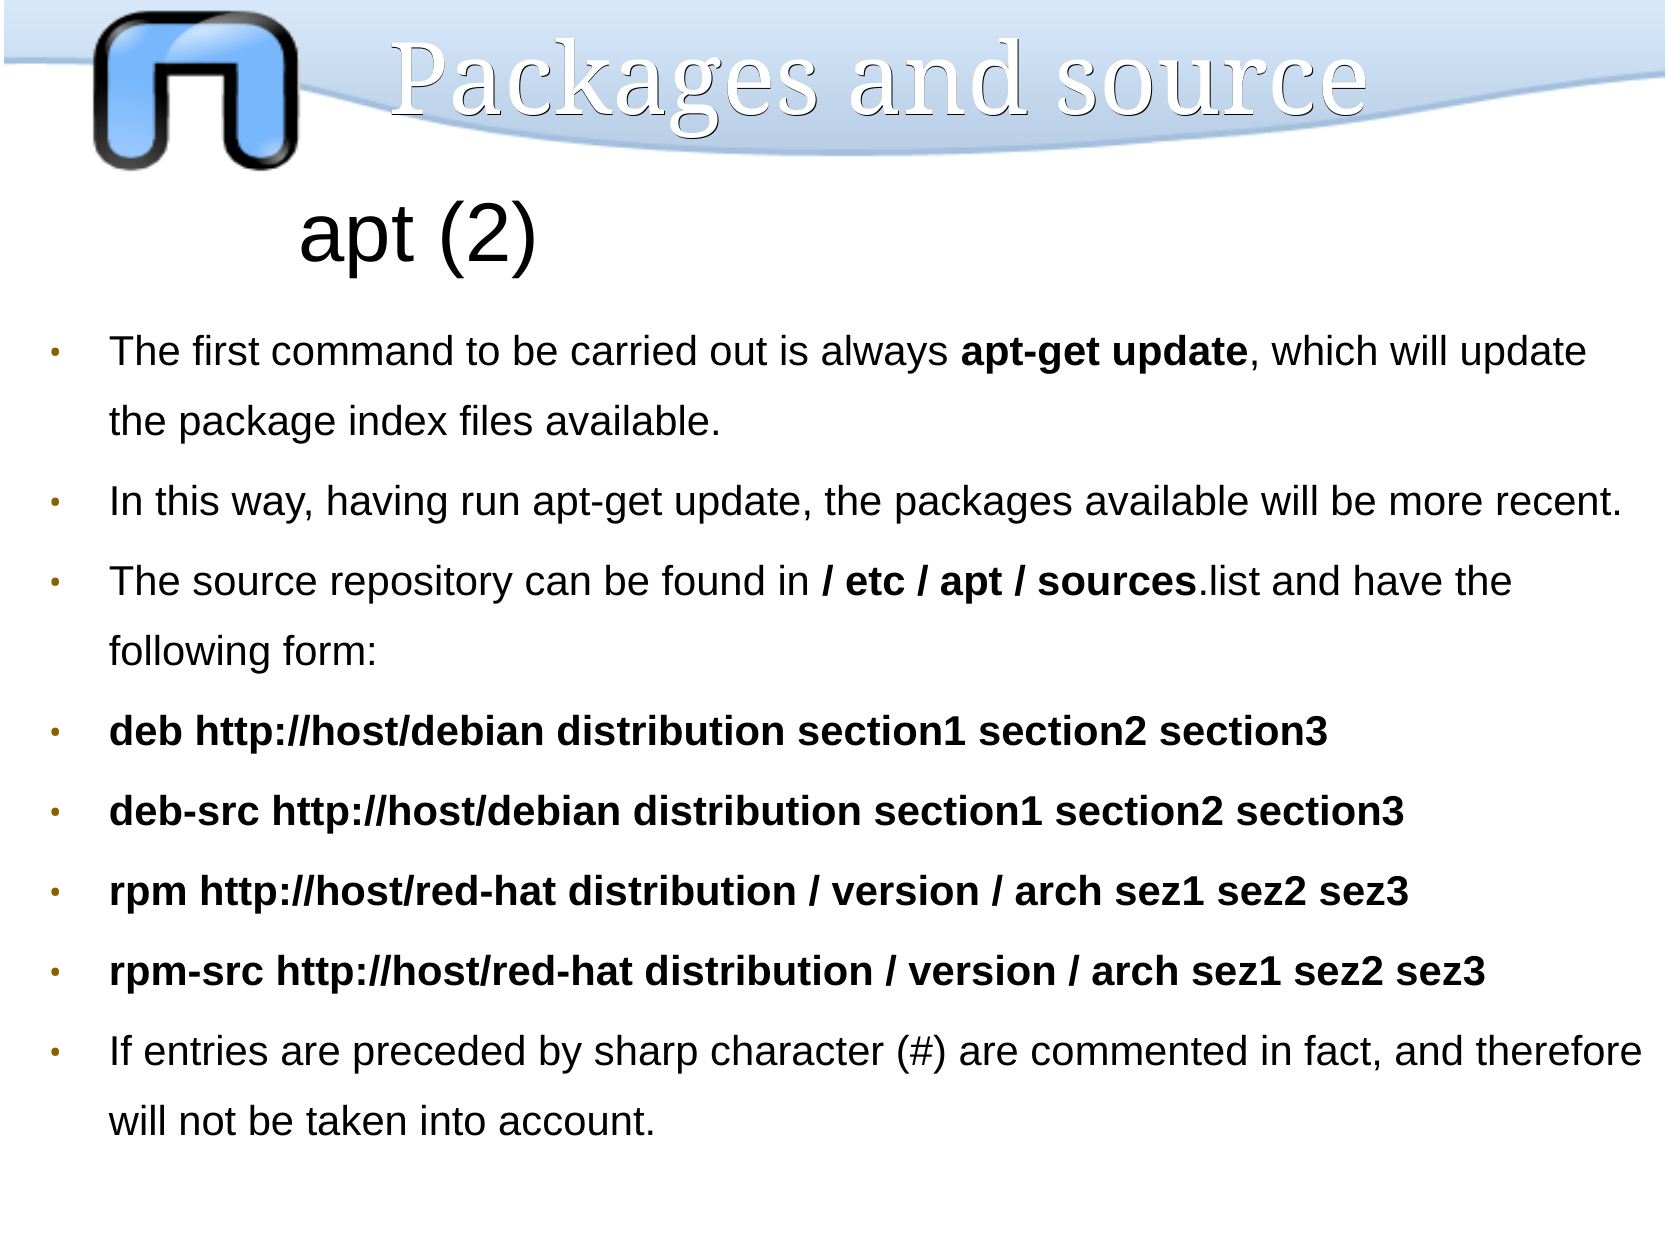

Packages and source
# apt (2)
The first command to be carried out is always apt-get update, which will update the package index files available.
In this way, having run apt-get update, the packages available will be more recent.
The source repository can be found in / etc / apt / sources.list and have the following form:
deb http://host/debian distribution section1 section2 section3
deb-src http://host/debian distribution section1 section2 section3
rpm http://host/red-hat distribution / version / arch sez1 sez2 sez3
rpm-src http://host/red-hat distribution / version / arch sez1 sez2 sez3
If entries are preceded by sharp character (#) are commented in fact, and therefore will not be taken into account.